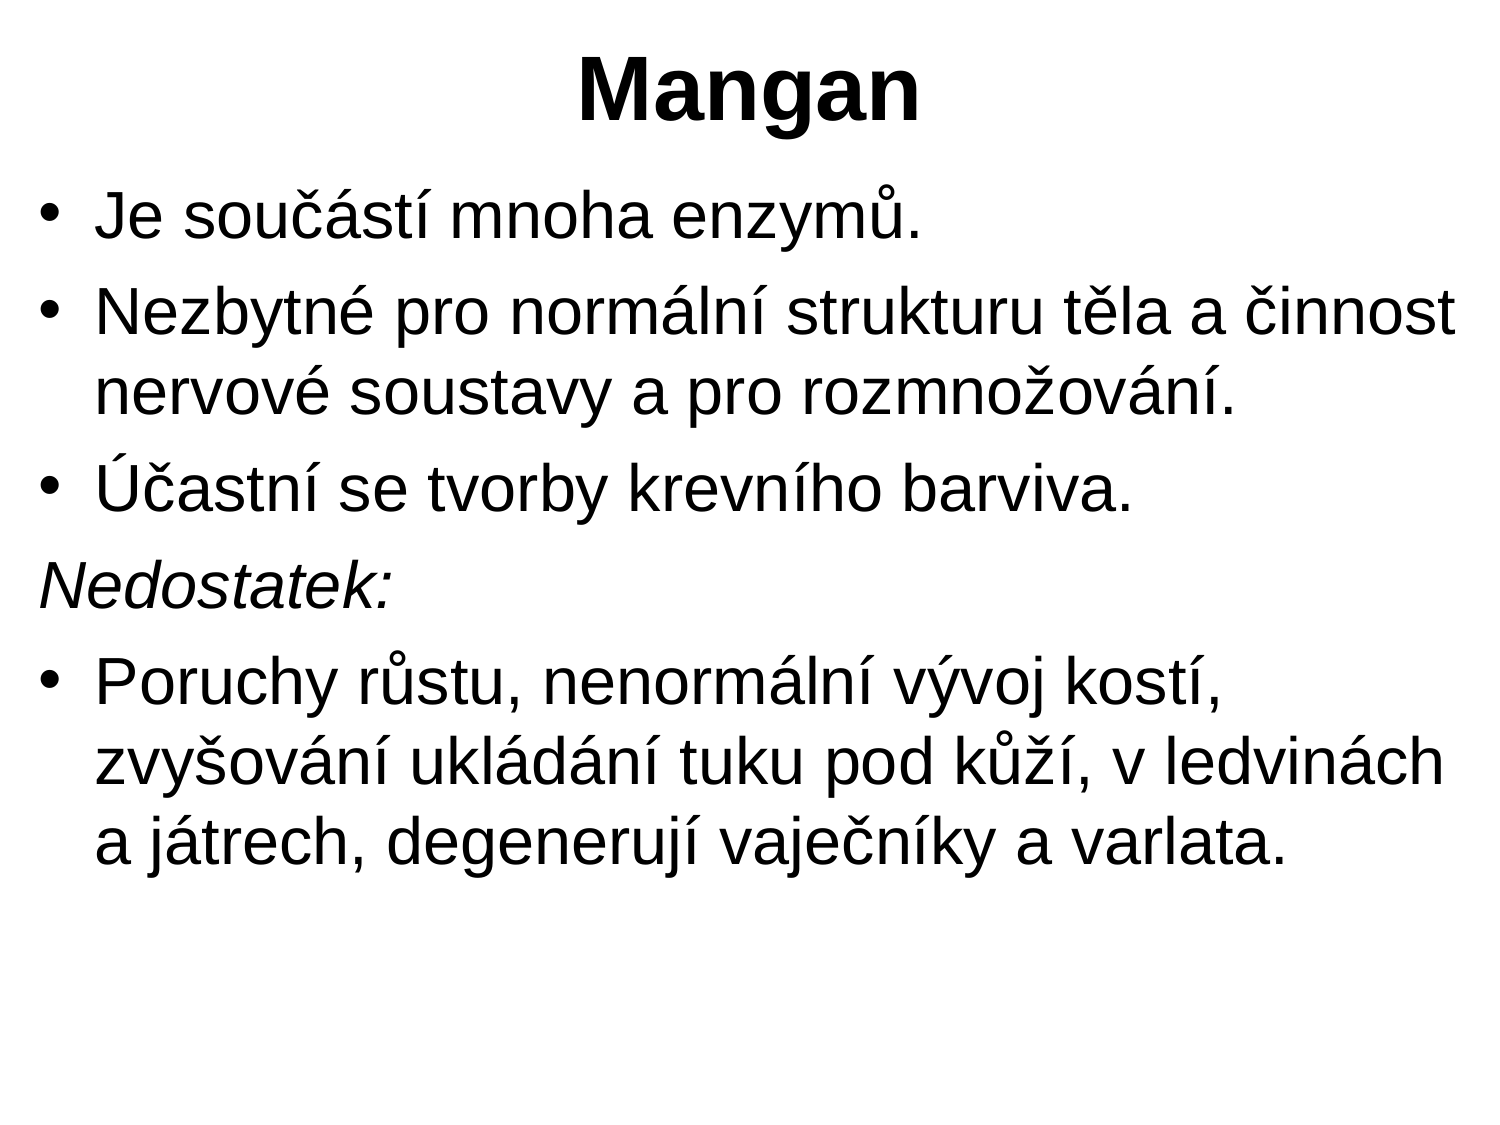

Mangan
# Je součástí mnoha enzymů.
Nezbytné pro normální strukturu těla a činnost nervové soustavy a pro rozmnožování.
Účastní se tvorby krevního barviva.
Nedostatek:
Poruchy růstu, nenormální vývoj kostí, zvyšování ukládání tuku pod kůží, v ledvinách a játrech, degenerují vaječníky a varlata.